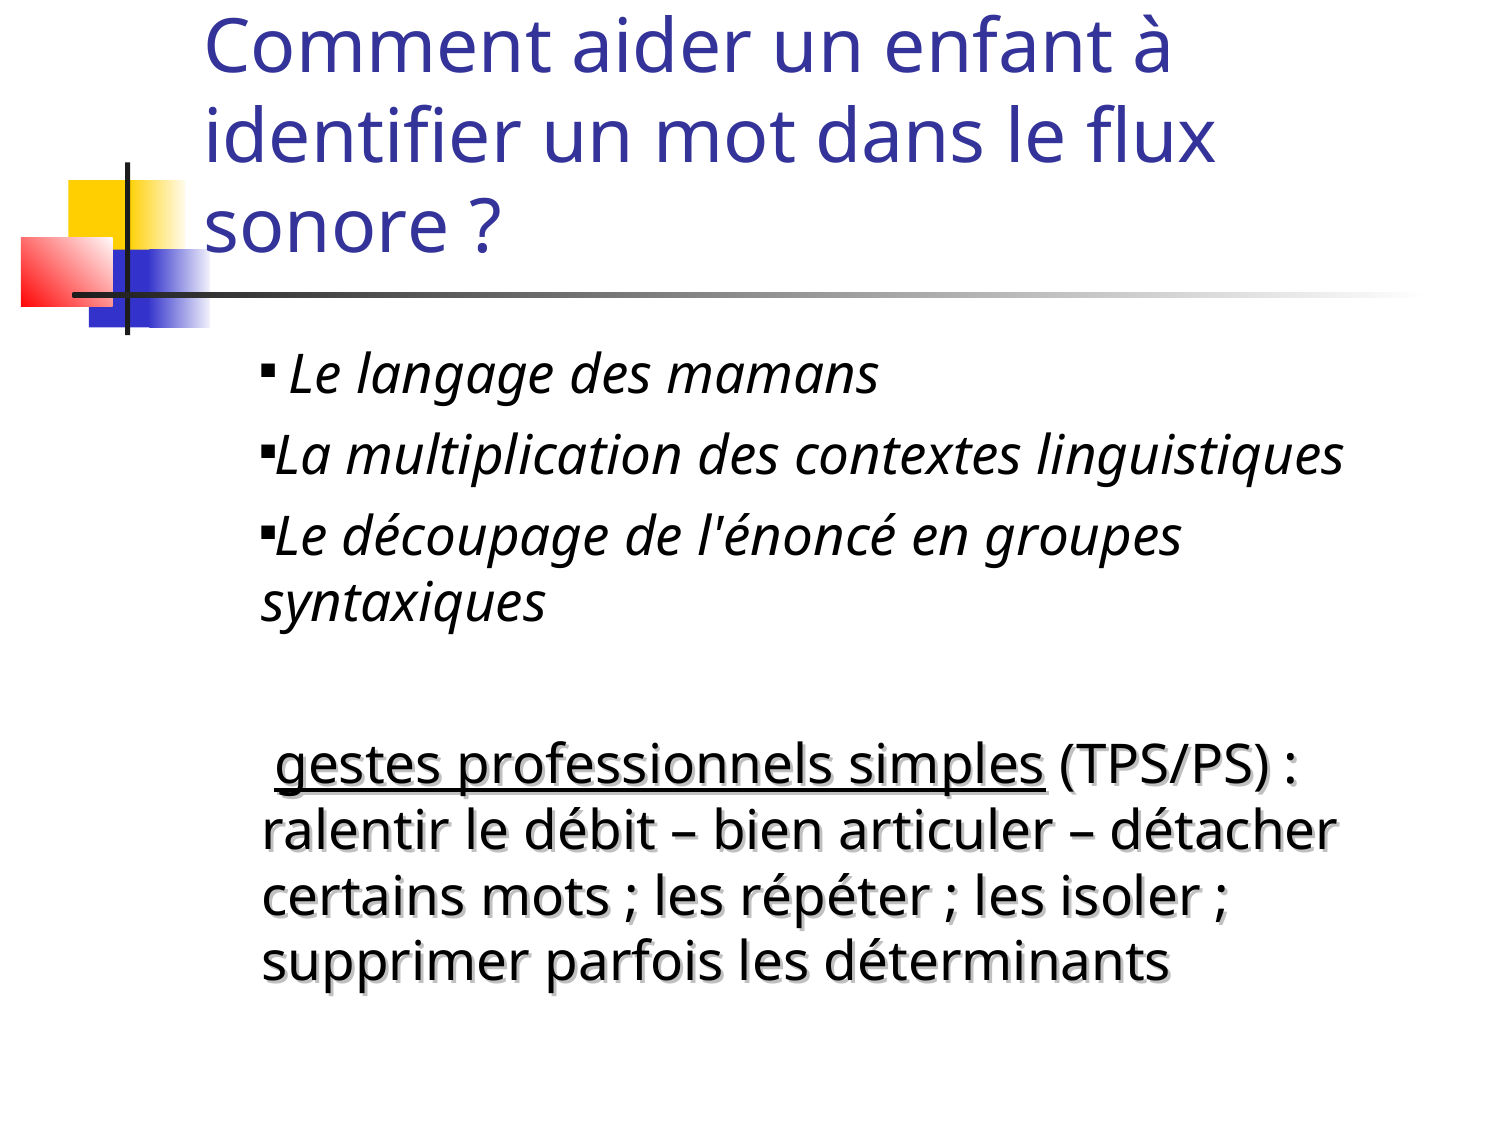

# Comment aider un enfant à identifier un mot dans le flux sonore ?
 Le langage des mamans
La multiplication des contextes linguistiques
Le découpage de l'énoncé en groupes syntaxiques
gestes professionnels simples (TPS/PS) : ralentir le débit – bien articuler – détacher certains mots ; les répéter ; les isoler ; supprimer parfois les déterminants